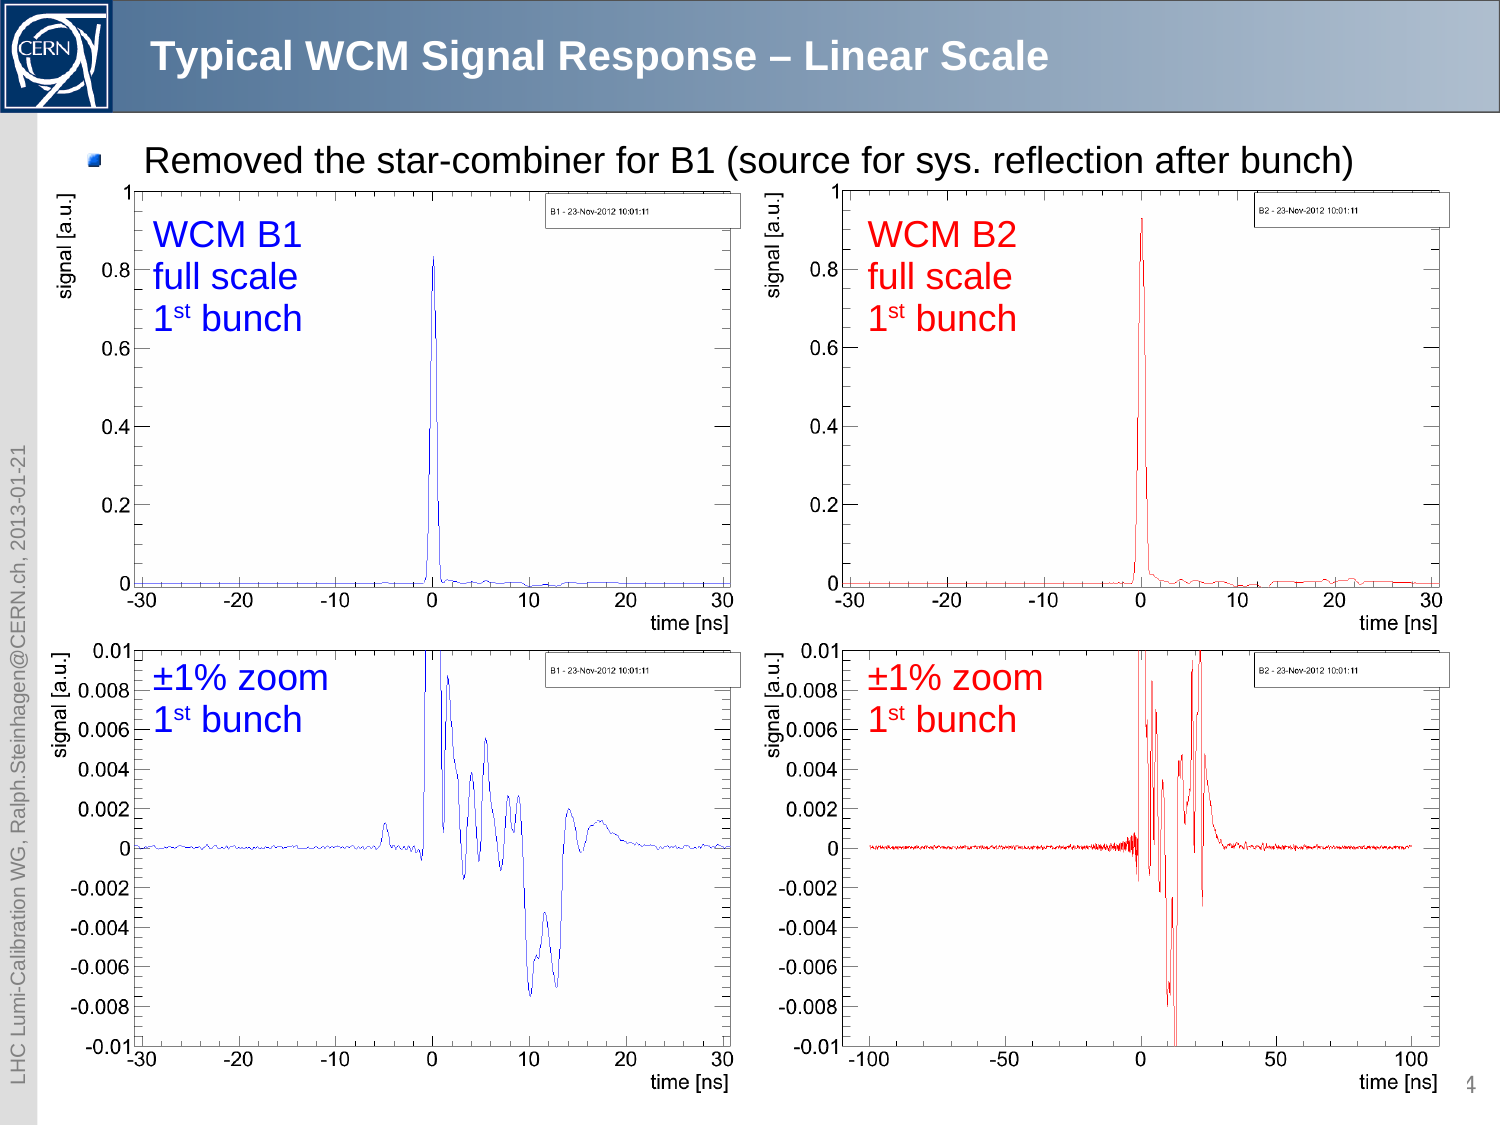

# Typical WCM Signal Response – Linear Scale
Removed the star-combiner for B1 (source for sys. reflection after bunch)
WCM B1
full scale
1st bunch
WCM B2
full scale
1st bunch
±1% zoom
1st bunch
±1% zoom
1st bunch